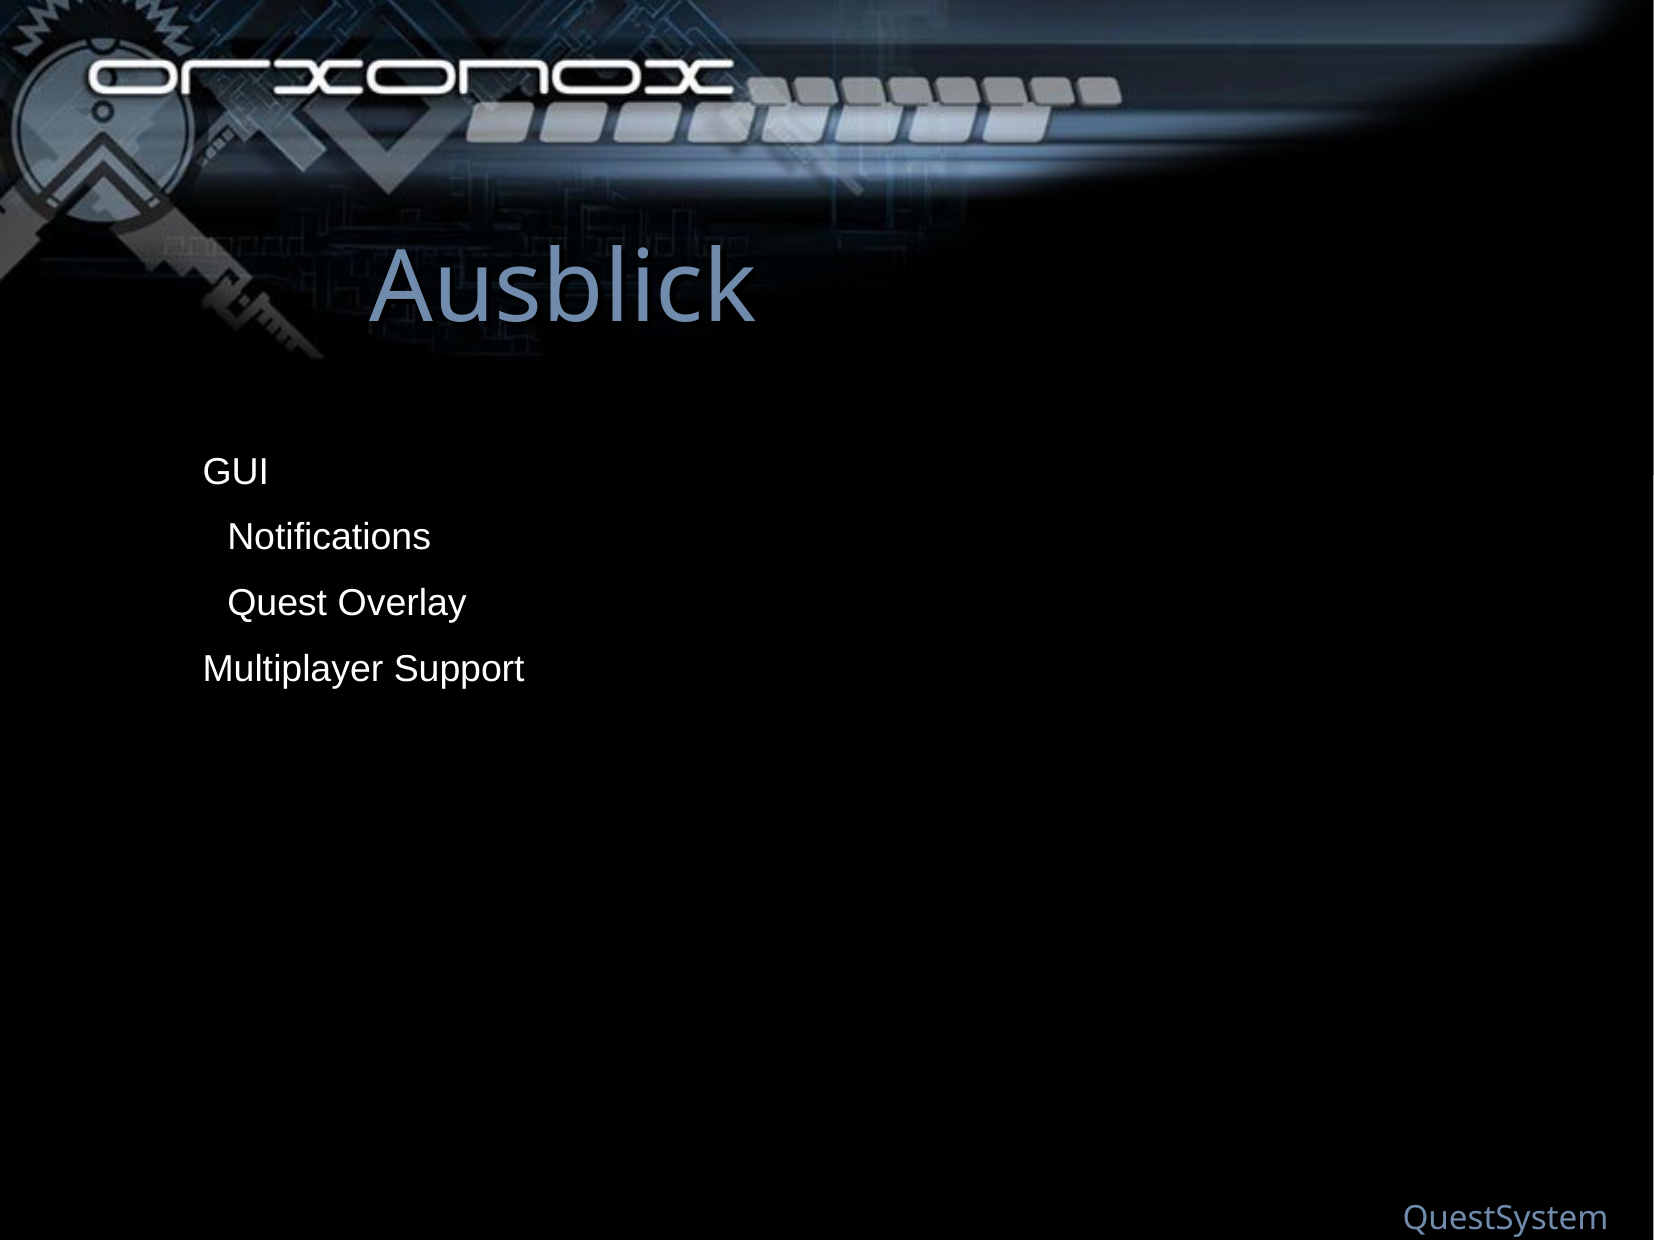

Ausblick
 GUI
Notifications
Quest Overlay
 Multiplayer Support
QuestSystem